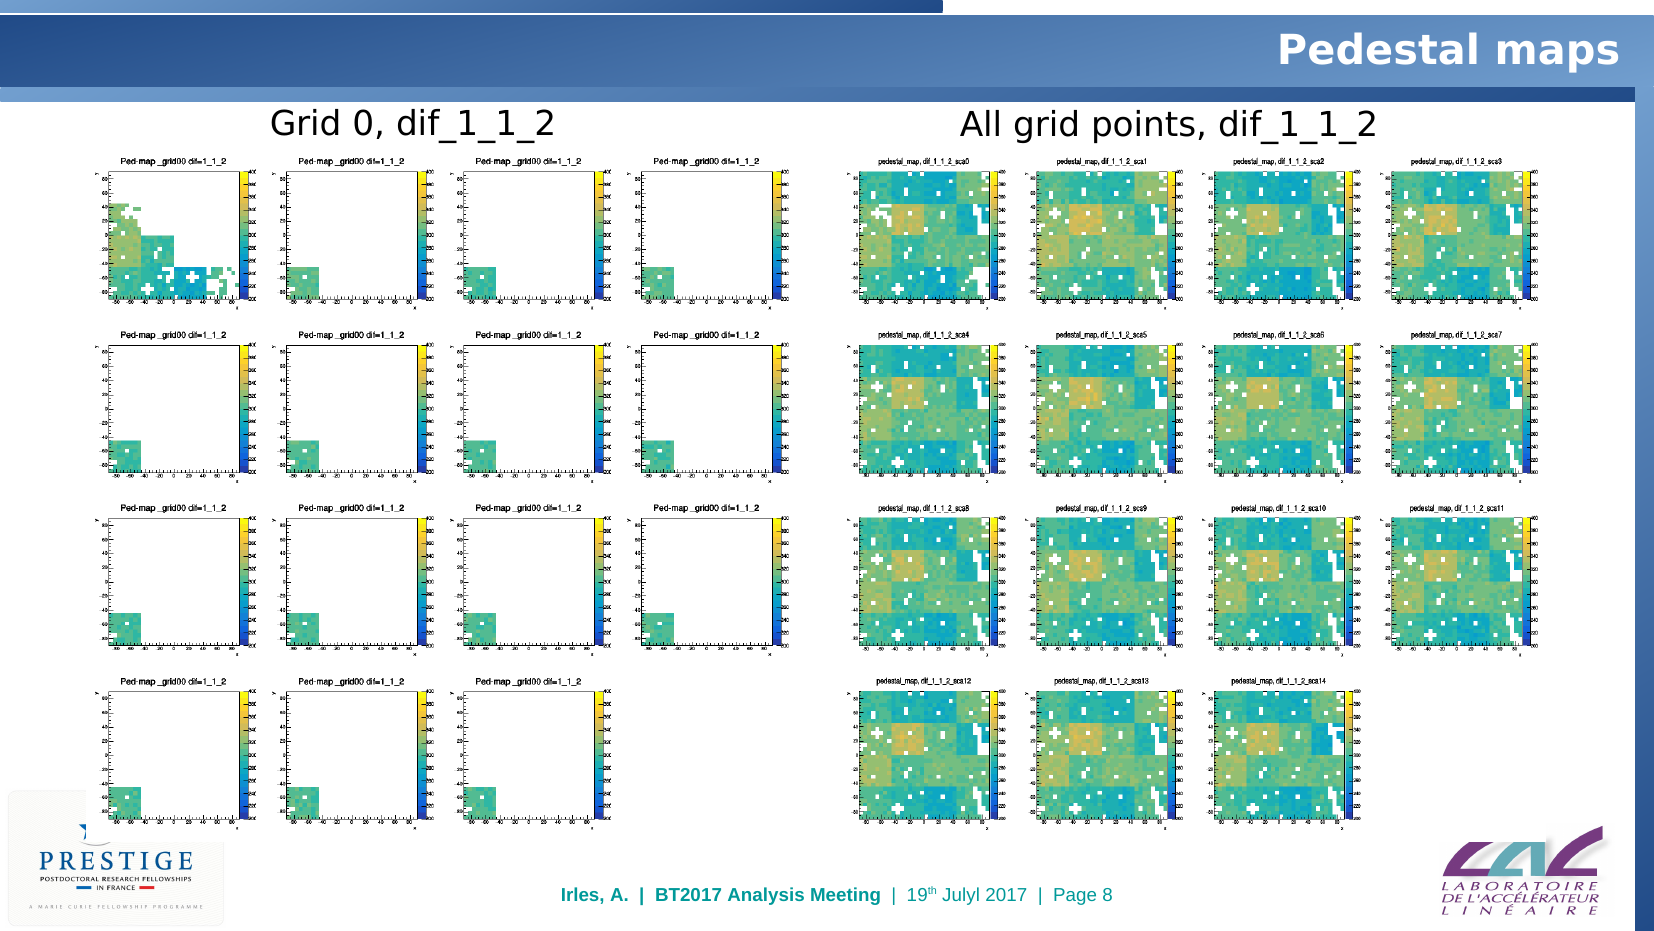

# Pedestal maps
Grid 0, dif_1_1_2
All grid points, dif_1_1_2